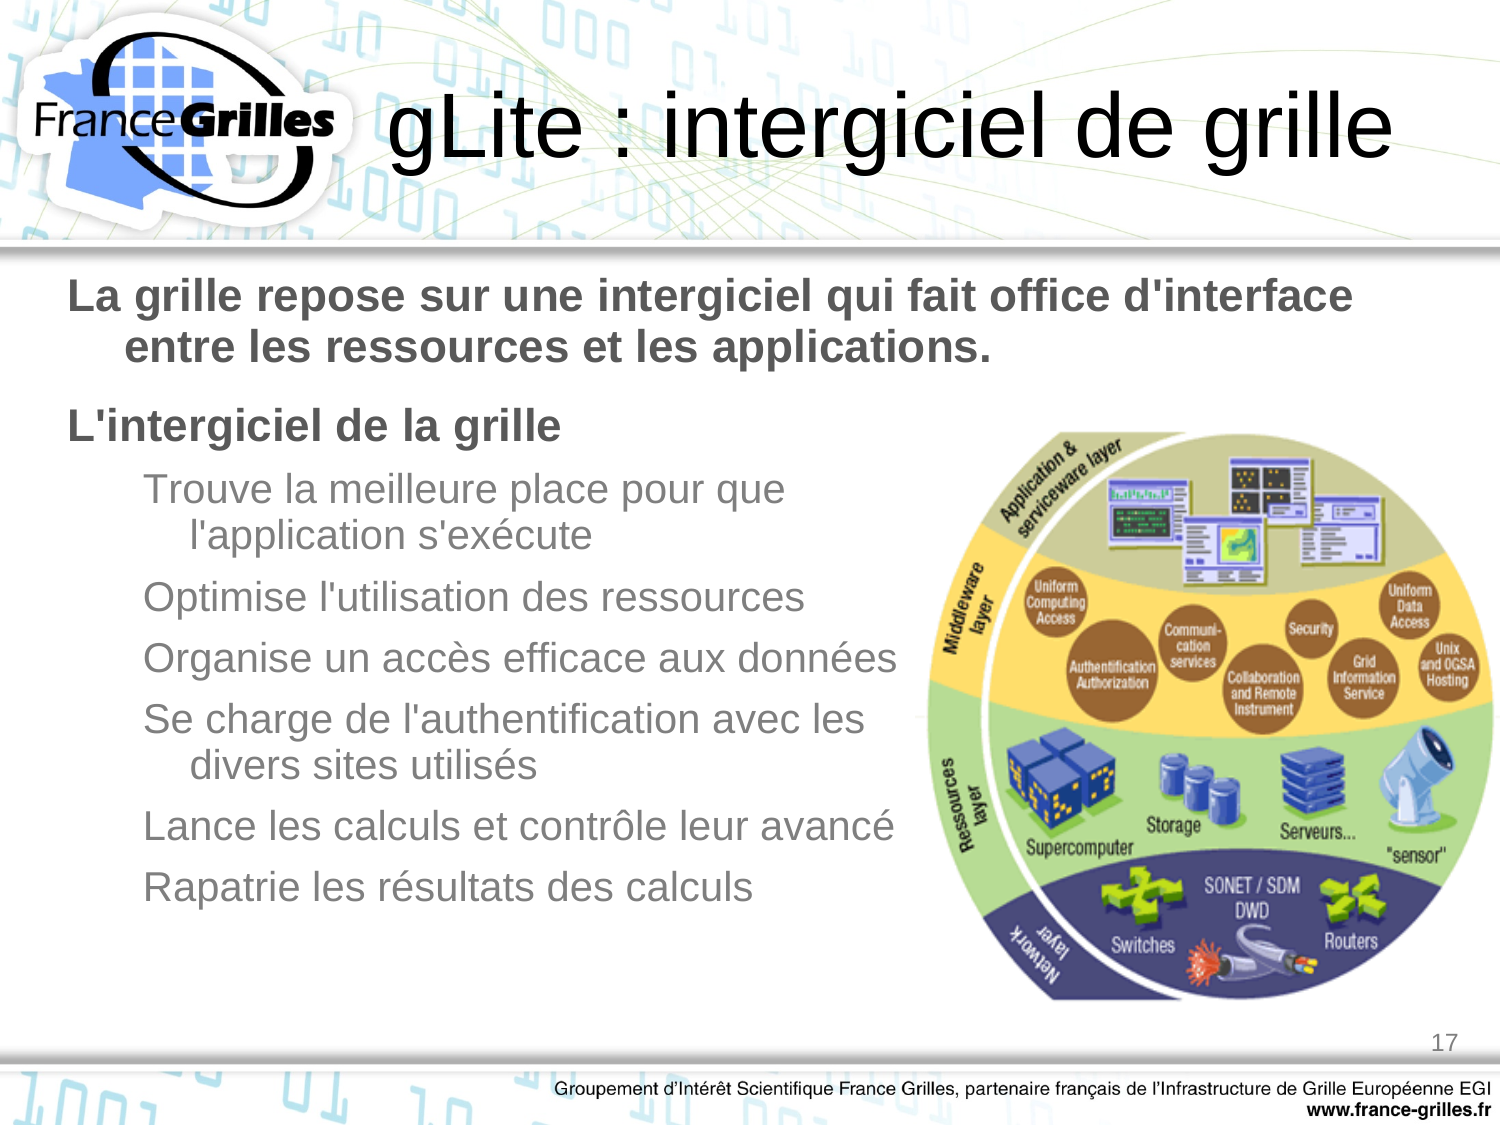

# gLite : intergiciel de grille
La grille repose sur une intergiciel qui fait office d'interface entre les ressources et les applications.
L'intergiciel de la grille
Trouve la meilleure place pour que l'application s'exécute
Optimise l'utilisation des ressources
Organise un accès efficace aux données
Se charge de l'authentification avec les divers sites utilisés
Lance les calculs et contrôle leur avancé
Rapatrie les résultats des calculs
17
Introduction aux grilles